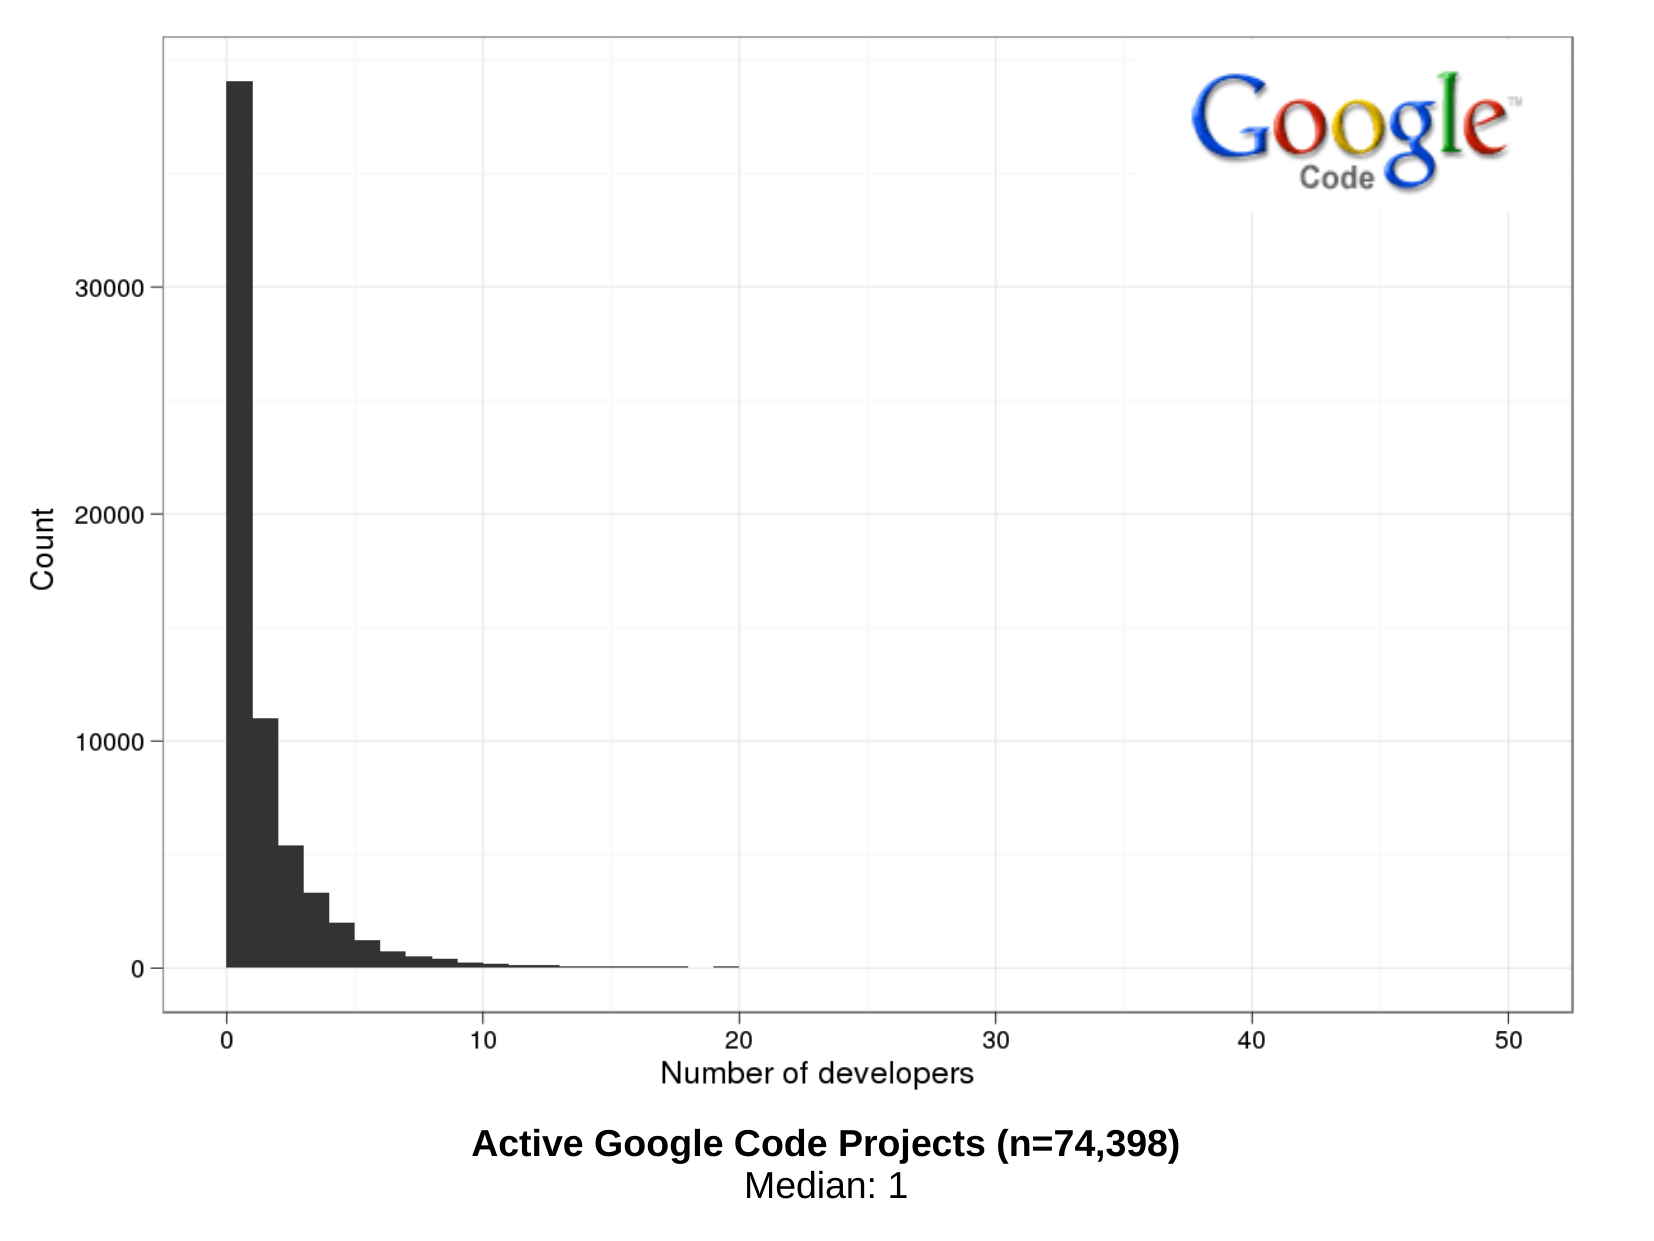

Active Google Code Projects (n=74,398)
Median: 1